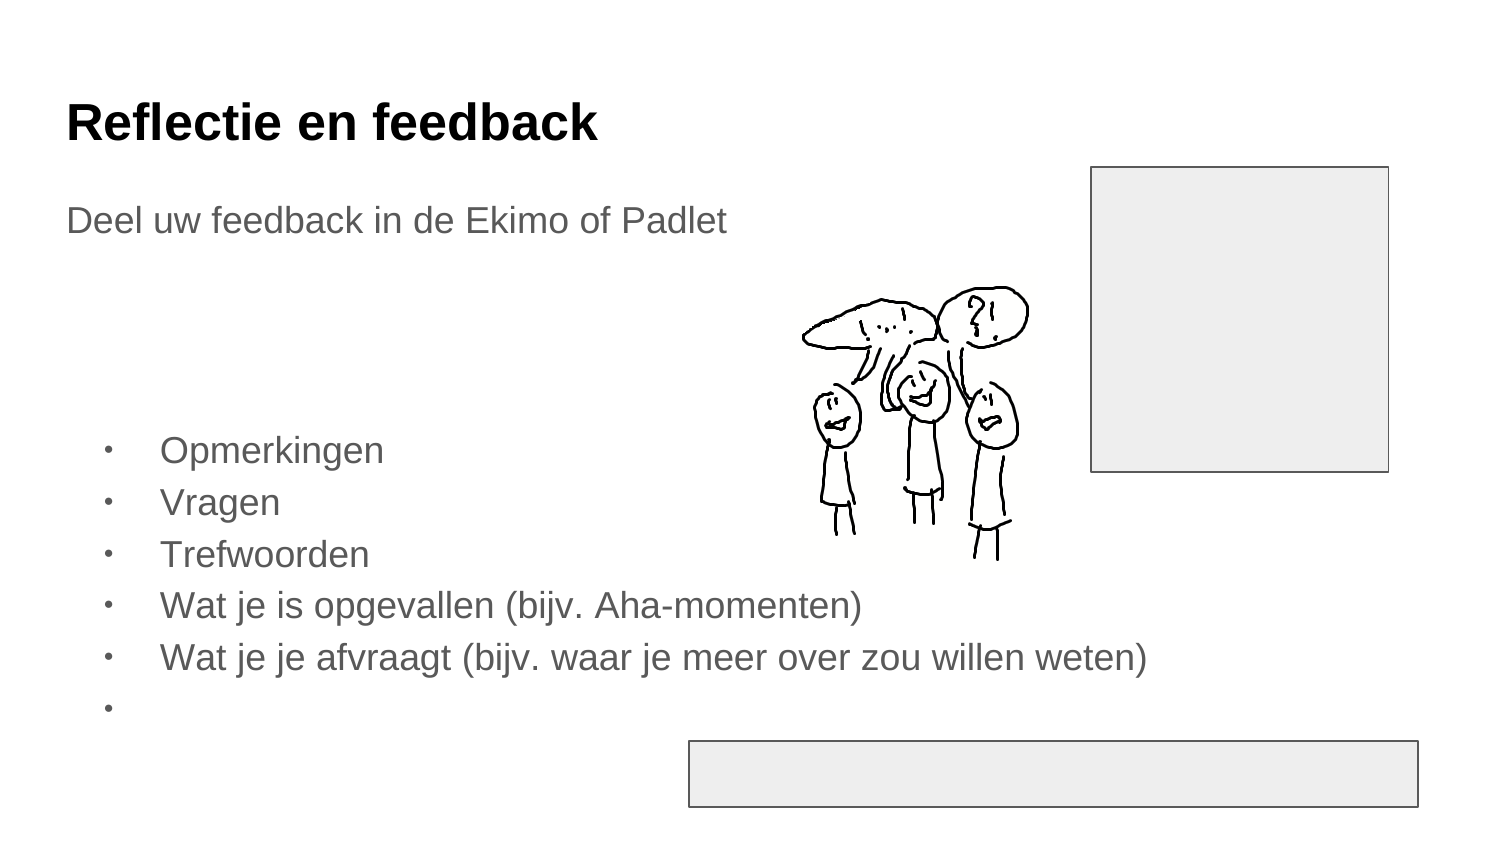

# Reflectie en feedback
Deel uw feedback in de Ekimo of Padlet
Opmerkingen
Vragen
Trefwoorden
Wat je is opgevallen (bijv. Aha-momenten)
Wat je je afvraagt (bijv. waar je meer over zou willen weten)